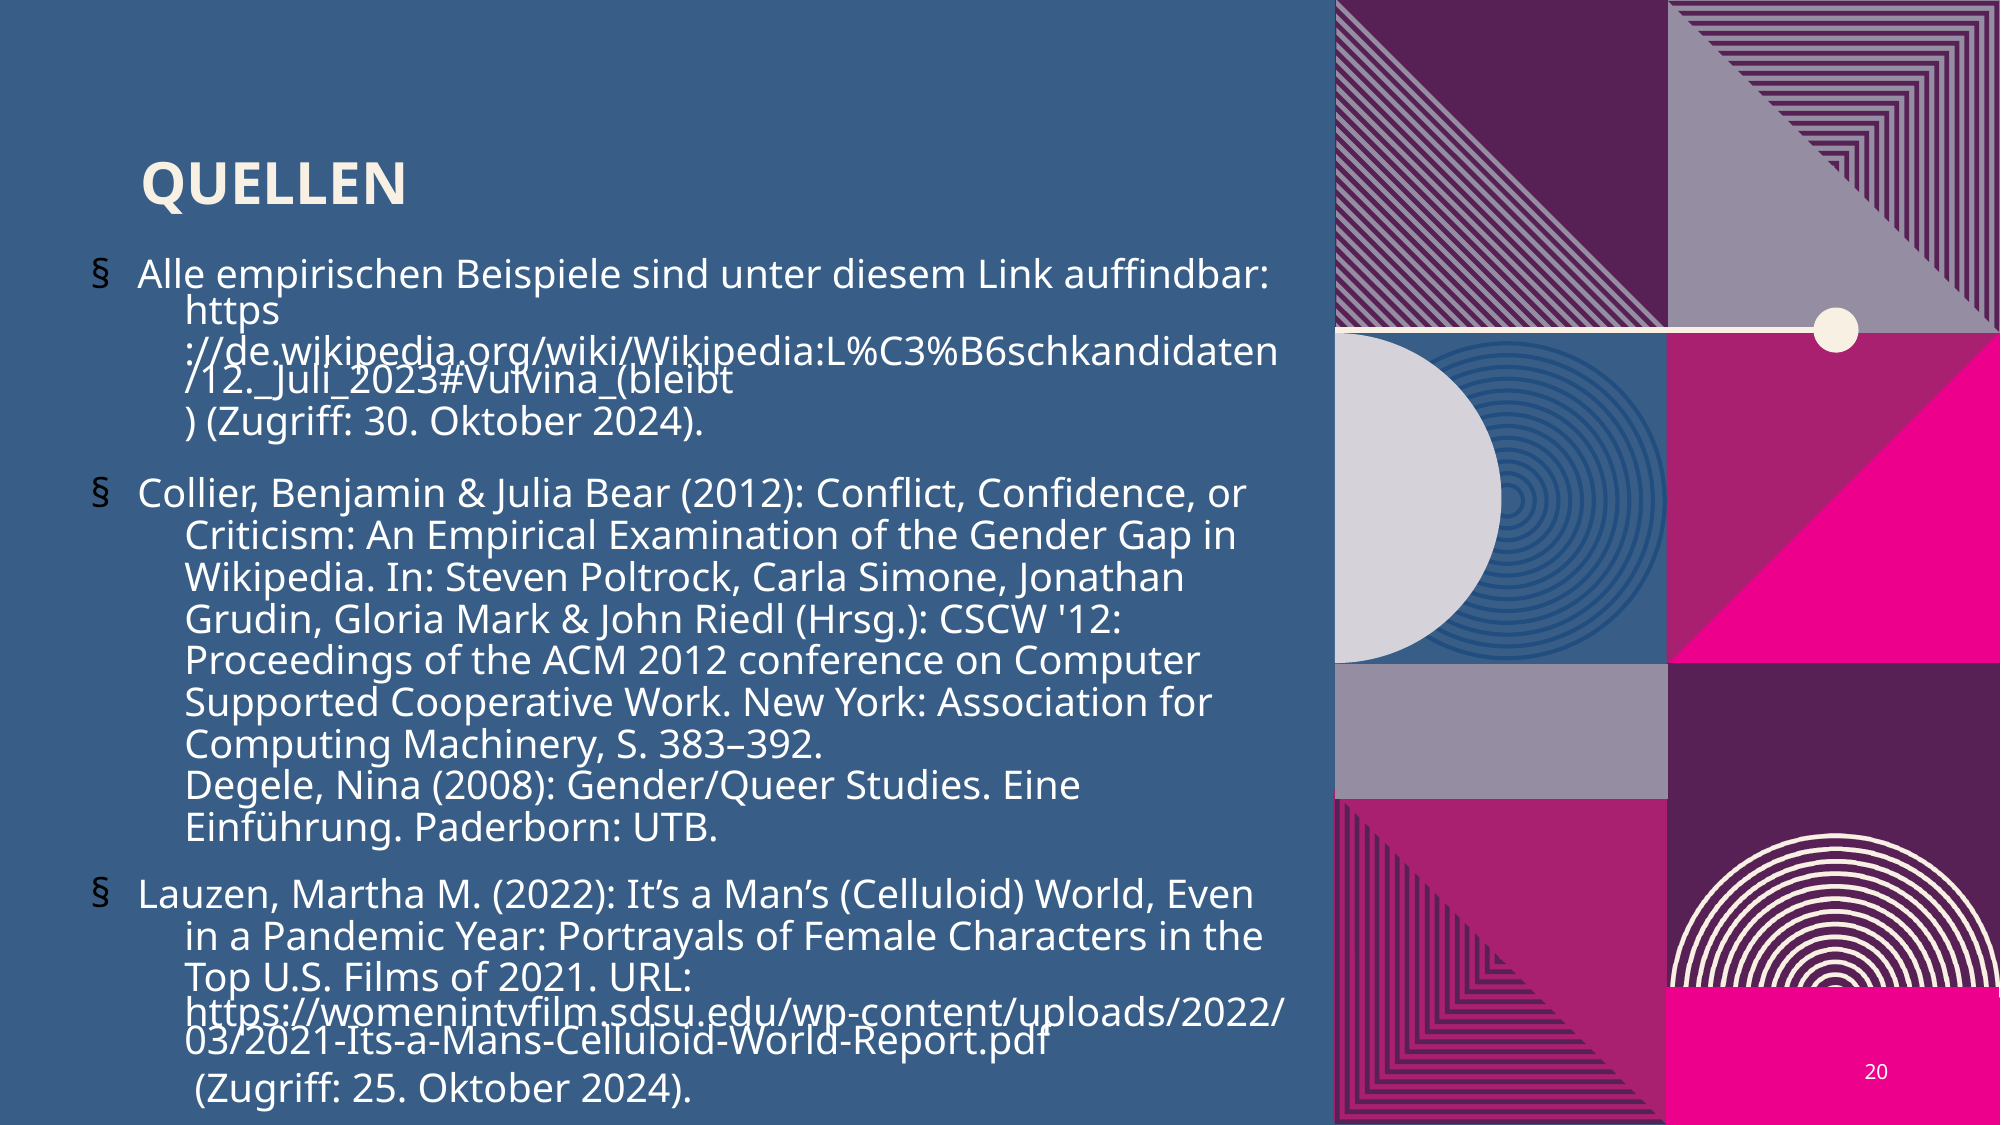

# Quellen
Alle empirischen Beispiele sind unter diesem Link auffindbar: https://de.wikipedia.org/wiki/Wikipedia:L%C3%B6schkandidaten/12._Juli_2023#Vulvina_(bleibt) (Zugriff: 30. Oktober 2024).
Collier, Benjamin & Julia Bear (2012): Conflict, Confidence, or Criticism: An Empirical Examination of the Gender Gap in Wikipedia. In: Steven Poltrock, Carla Simone, Jonathan Grudin, Gloria Mark & John Riedl (Hrsg.): CSCW '12: Proceedings of the ACM 2012 conference on Computer Supported Cooperative Work. New York: Association for Computing Machinery, S. 383–392.
Degele, Nina (2008): Gender/Queer Studies. Eine Einführung. Paderborn: UTB.
Lauzen, Martha M. (2022): It’s a Man’s (Celluloid) World, Even in a Pandemic Year: Portrayals of Female Characters in the Top U.S. Films of 2021. URL: https://womenintvfilm.sdsu.edu/wp-content/uploads/2022/03/2021-Its-a-Mans-Celluloid-World-Report.pdf (Zugriff: 25. Oktober 2024).